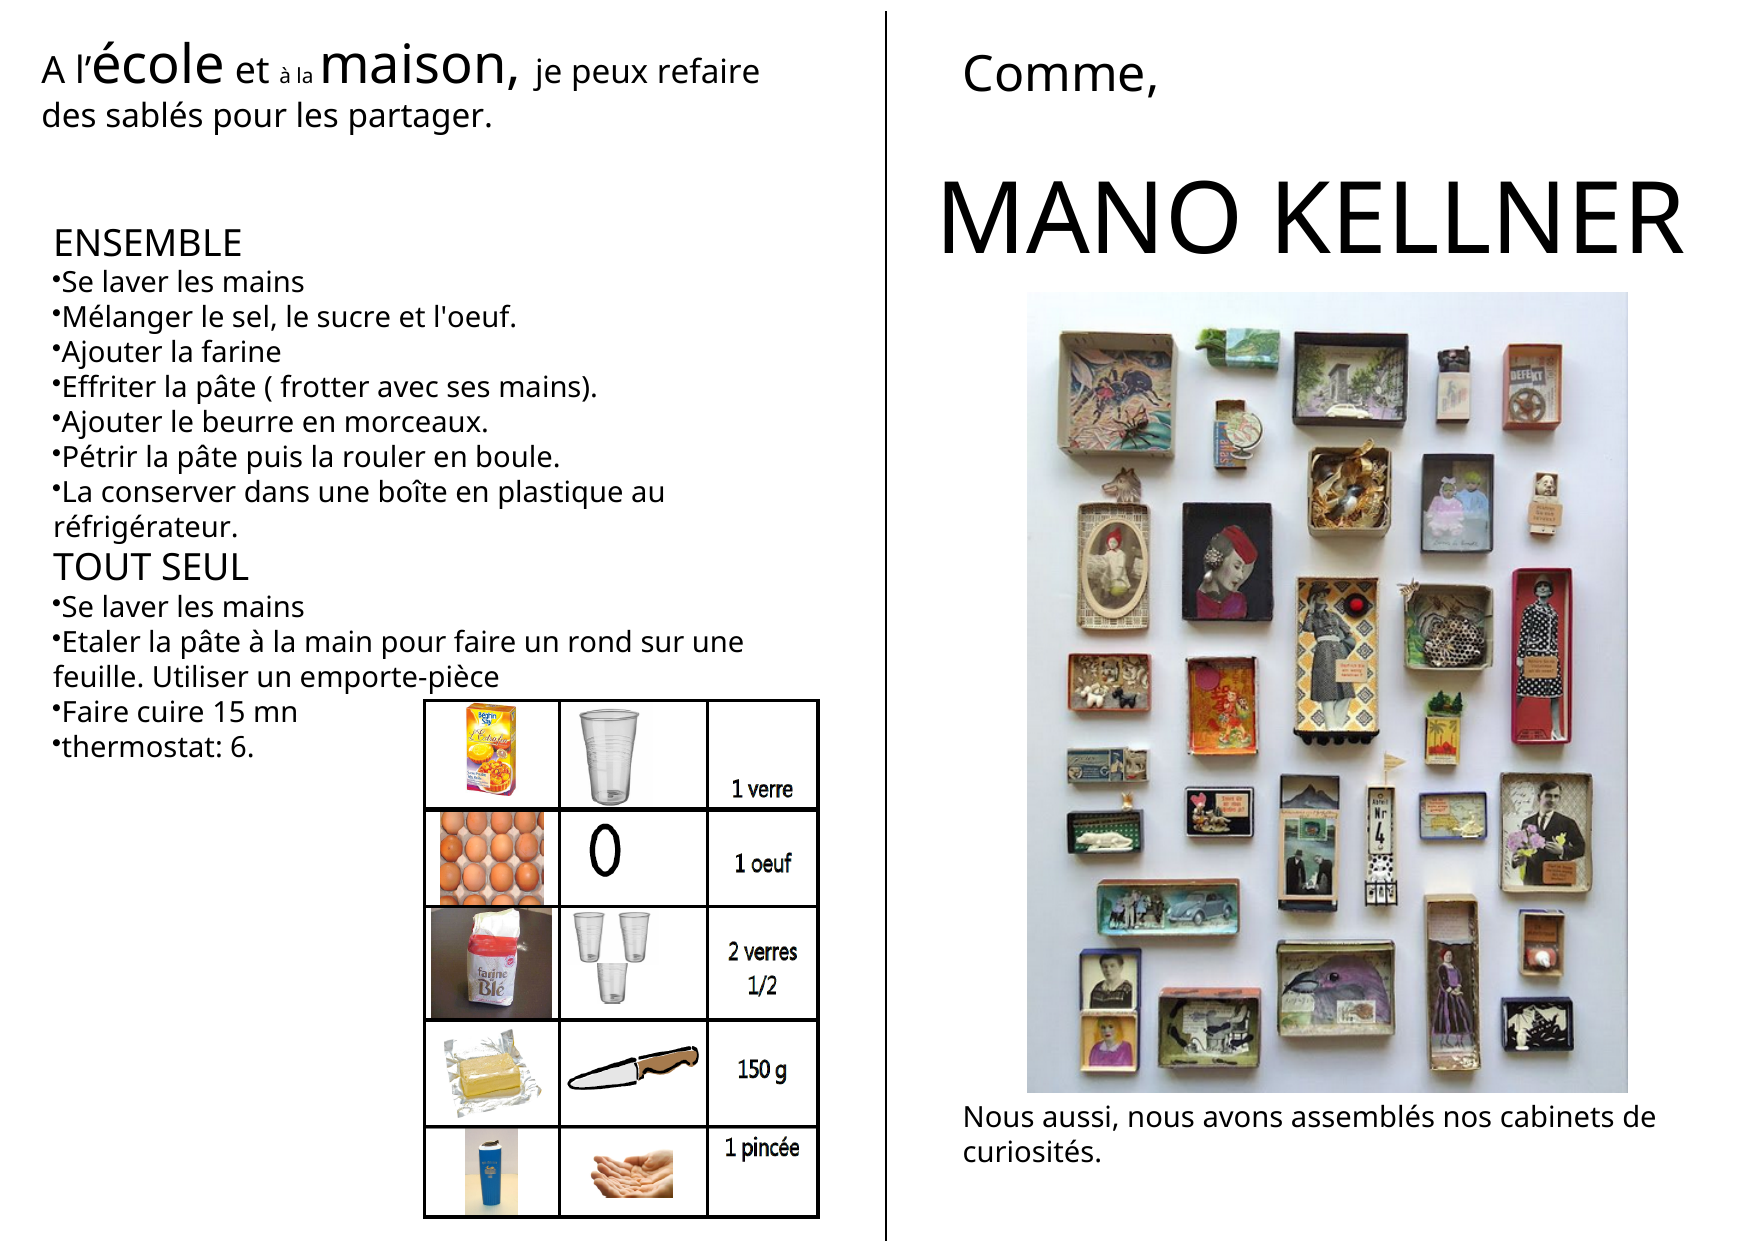

A l’école et à la maison, je peux refaire
des sablés pour les partager.
Comme,
MANO KELLNER
ENSEMBLE
Se laver les mains
Mélanger le sel, le sucre et l'oeuf.
Ajouter la farine
Effriter la pâte ( frotter avec ses mains).
Ajouter le beurre en morceaux.
Pétrir la pâte puis la rouler en boule.
La conserver dans une boîte en plastique au réfrigérateur.
TOUT SEUL
Se laver les mains
Etaler la pâte à la main pour faire un rond sur une feuille. Utiliser un emporte-pièce
Faire cuire 15 mn
thermostat: 6.
Nous aussi, nous avons assemblés nos cabinets de curiosités.